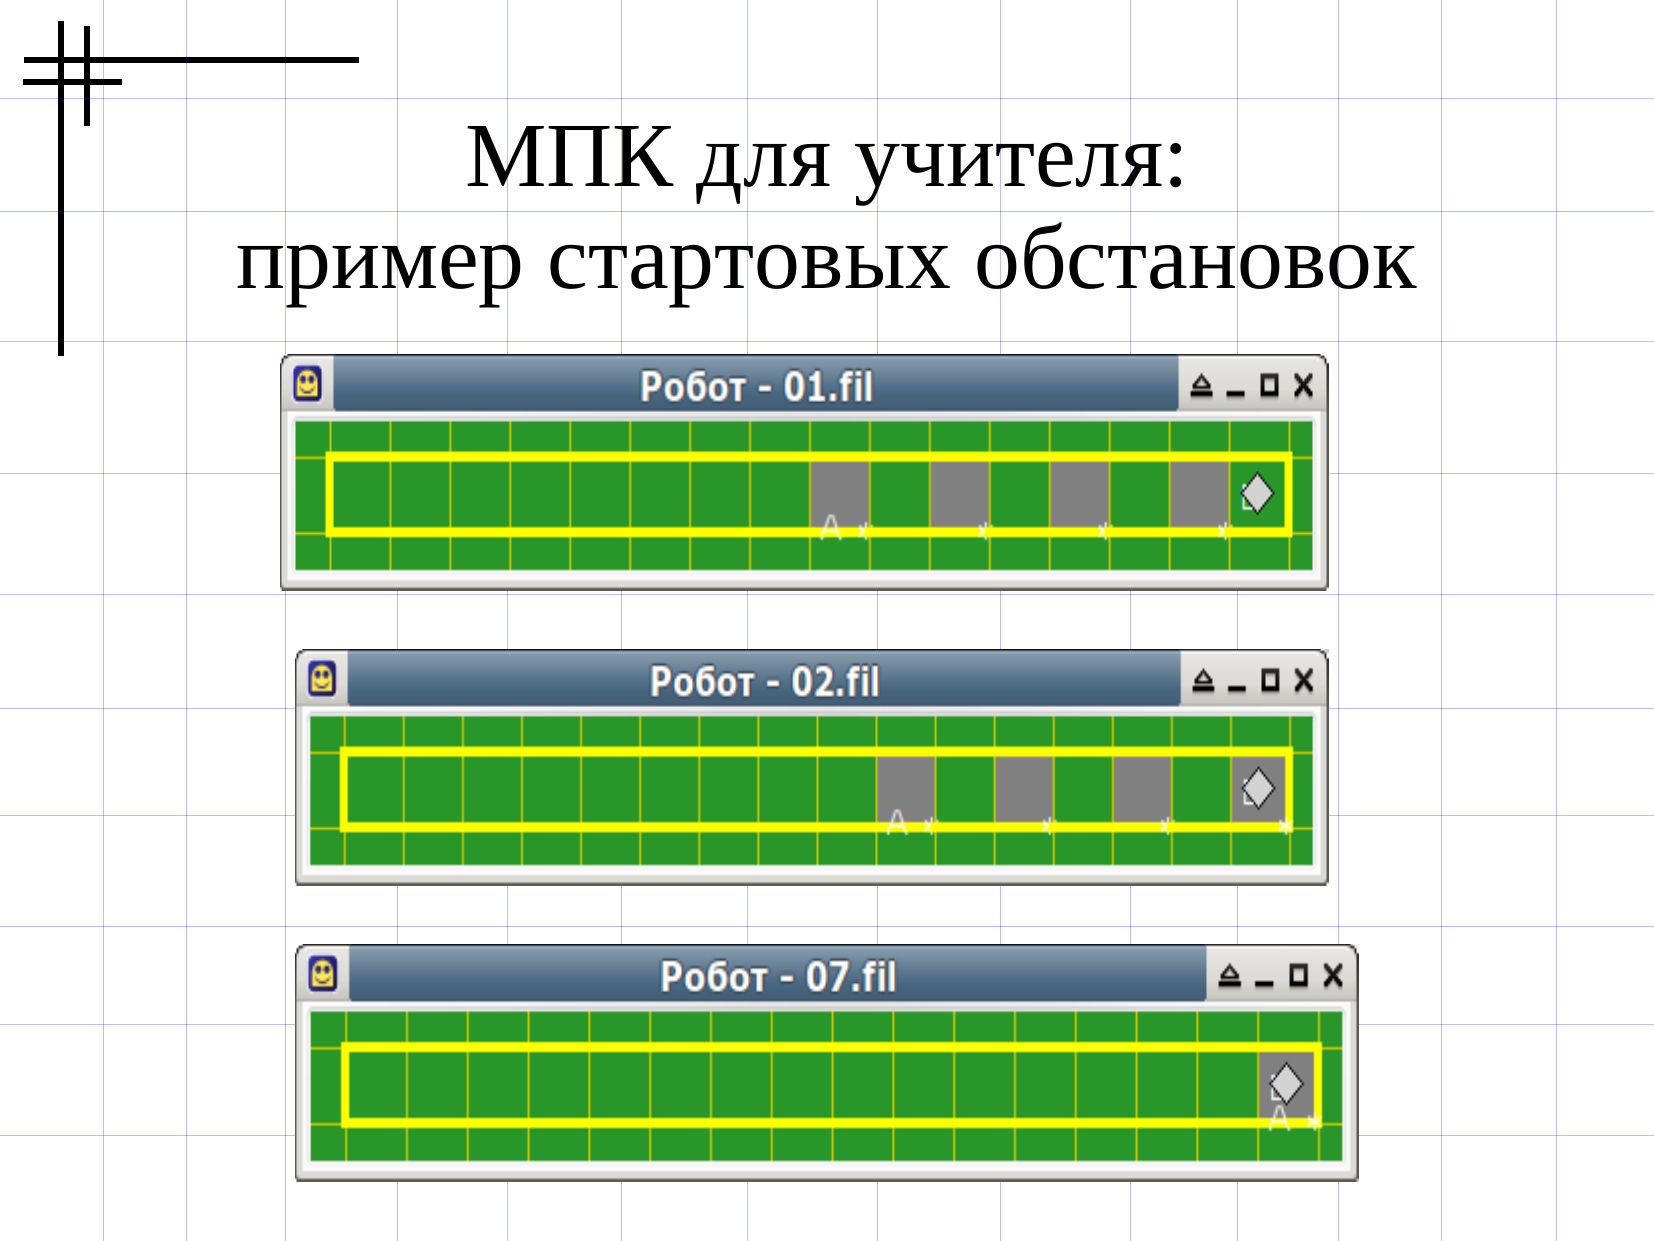

# МПК для учителя: пример стартовых обстановок